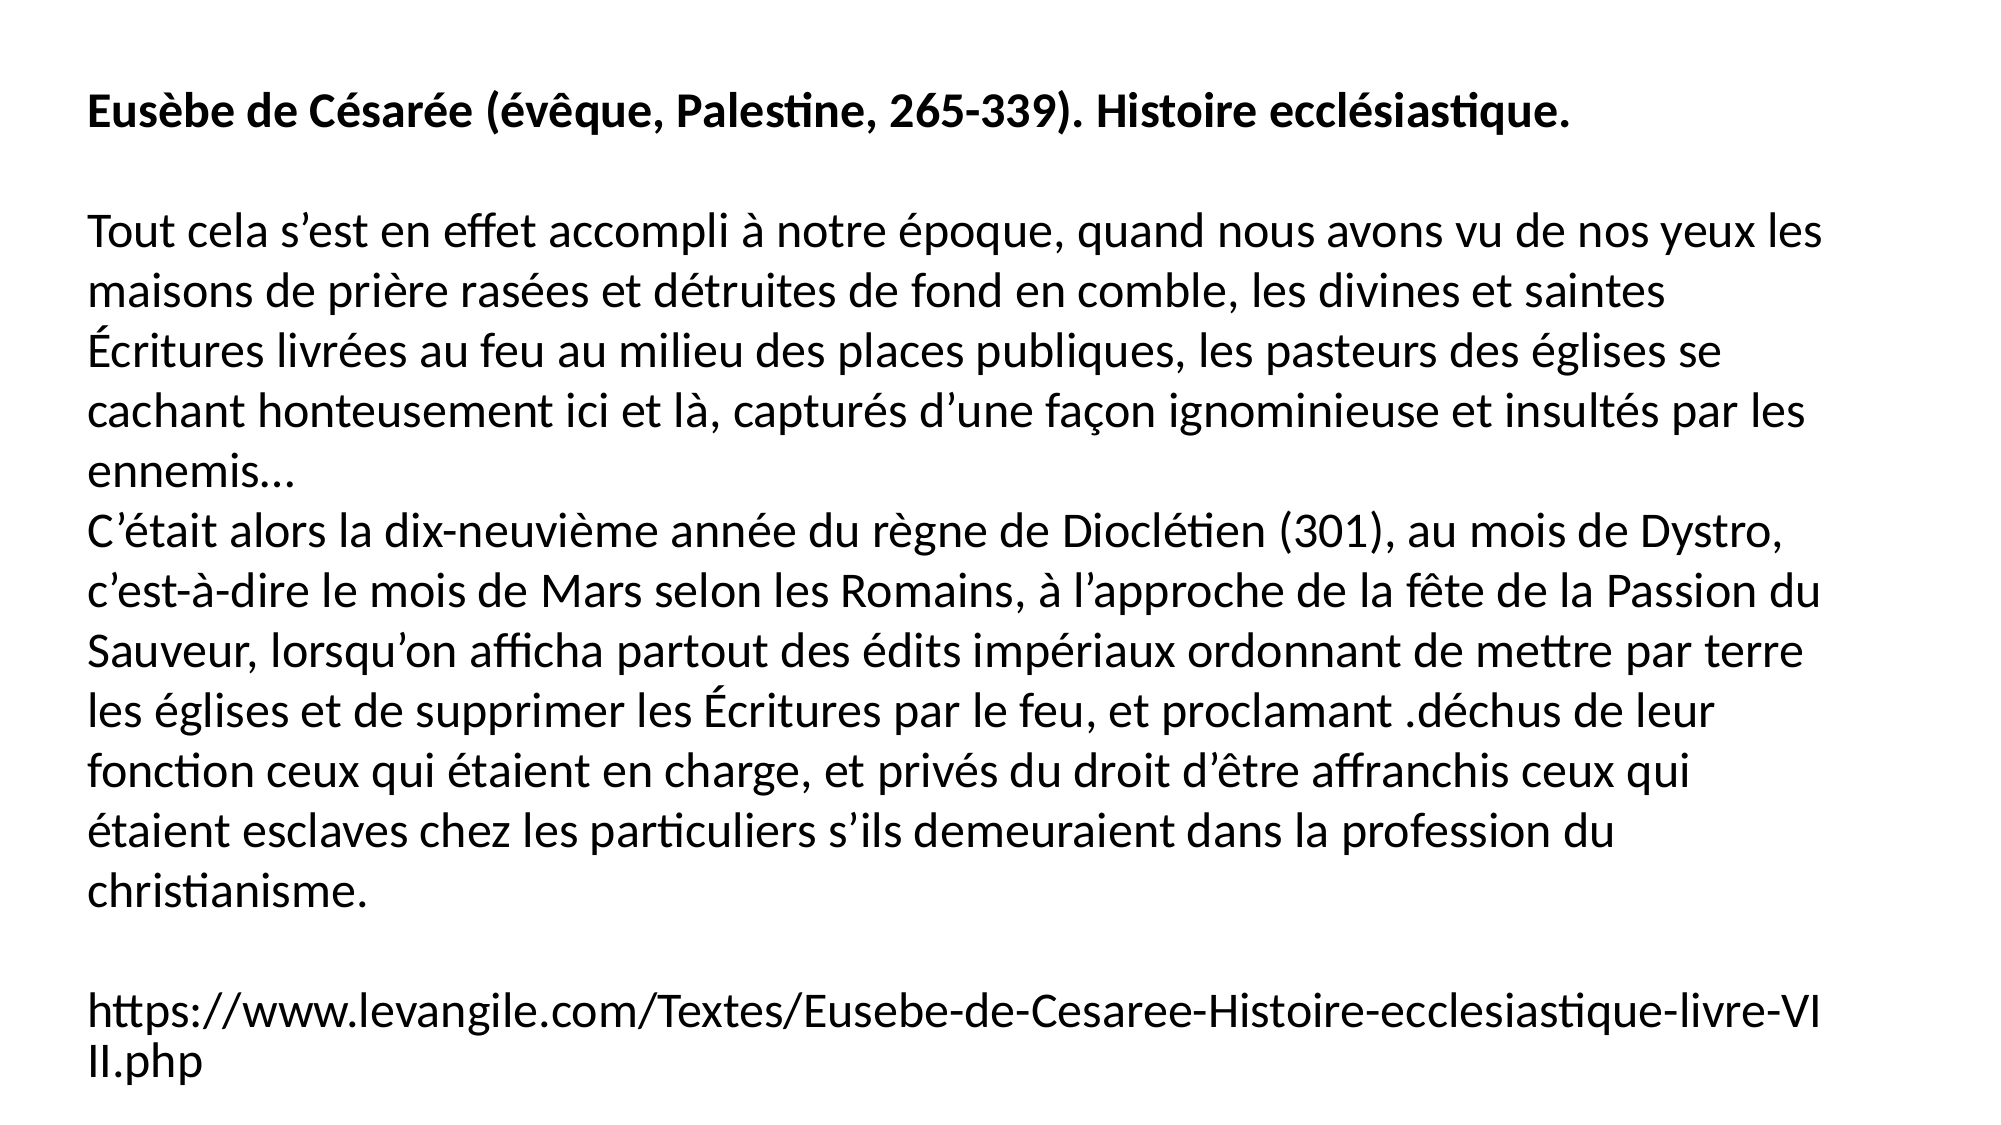

Eusèbe de Césarée (évêque, Palestine, 265-339). Histoire ecclésiastique.
Tout cela s’est en effet accompli à notre époque, quand nous avons vu de nos yeux les maisons de prière rasées et détruites de fond en comble, les divines et saintes Écritures livrées au feu au milieu des places publiques, les pasteurs des églises se cachant honteusement ici et là, capturés d’une façon ignominieuse et insultés par les ennemis…
C’était alors la dix-neuvième année du règne de Dioclétien (301), au mois de Dystro, c’est-à-dire le mois de Mars selon les Romains, à l’approche de la fête de la Passion du Sauveur, lorsqu’on afficha partout des édits impériaux ordonnant de mettre par terre les églises et de supprimer les Écritures par le feu, et proclamant .déchus de leur fonction ceux qui étaient en charge, et privés du droit d’être affranchis ceux qui étaient esclaves chez les particuliers s’ils demeuraient dans la profession du christianisme.
https://www.levangile.com/Textes/Eusebe-de-Cesaree-Histoire-ecclesiastique-livre-VIII.php